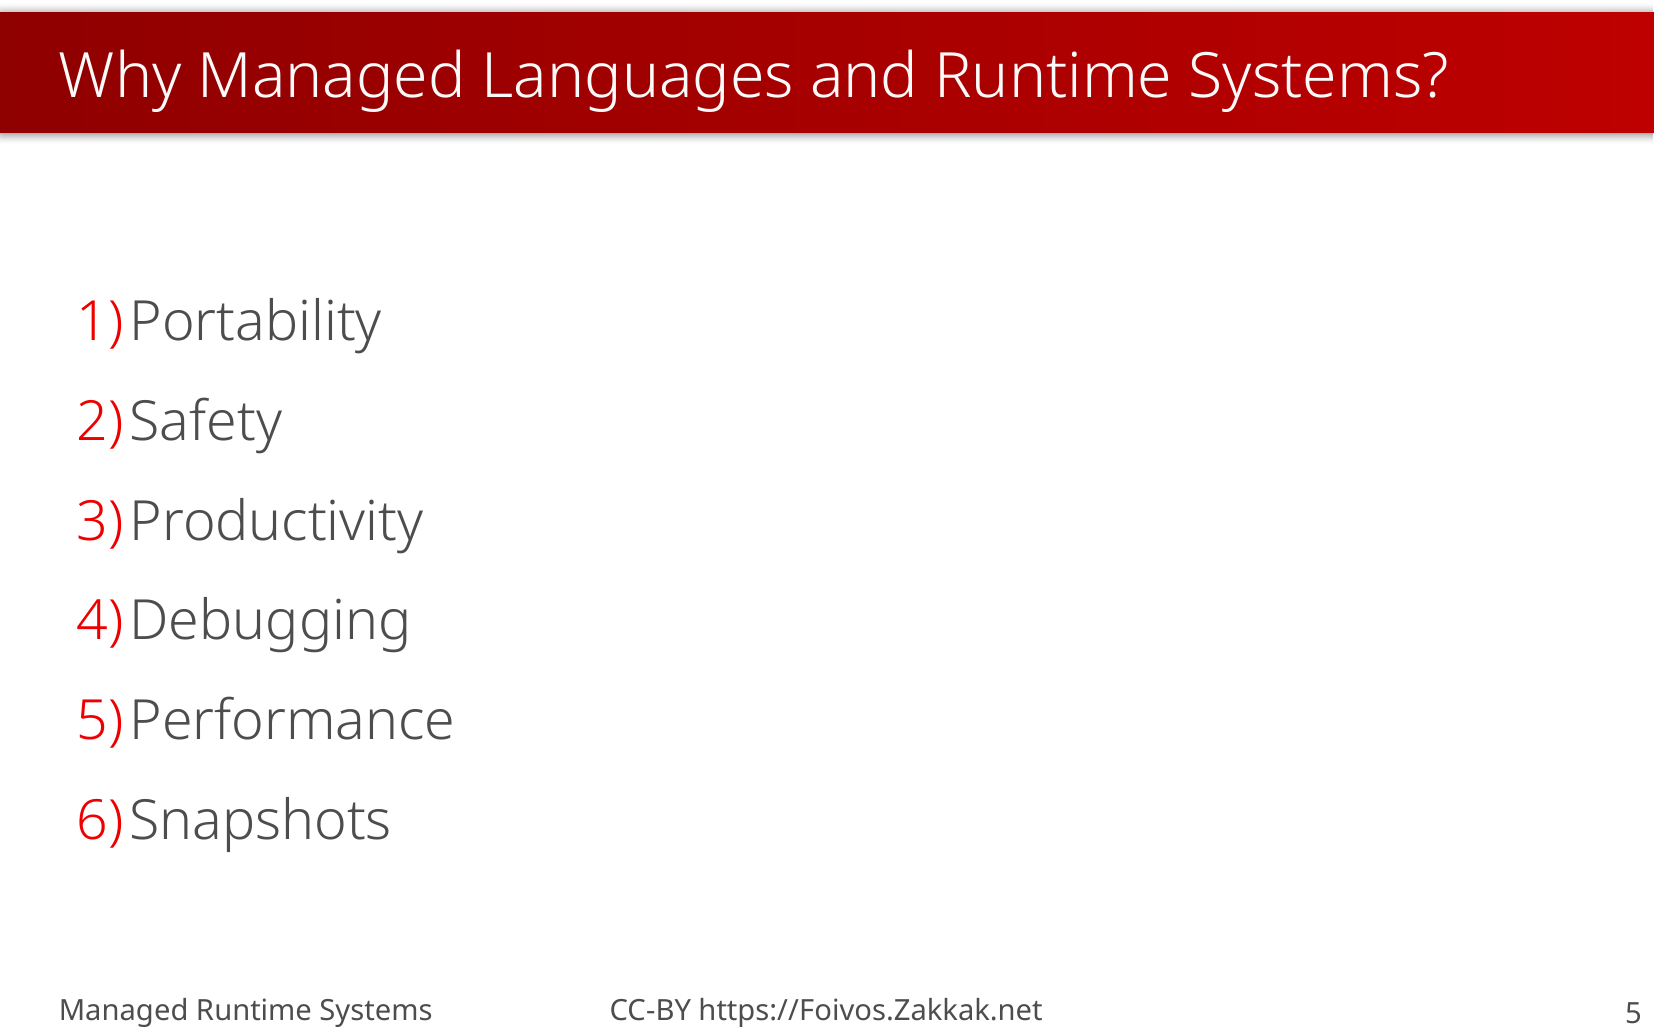

# Why Managed Languages and Runtime Systems?
Portability
Safety
Productivity
Debugging
Performance
Snapshots
Managed Runtime Systems
CC-BY https://Foivos.Zakkak.net
5